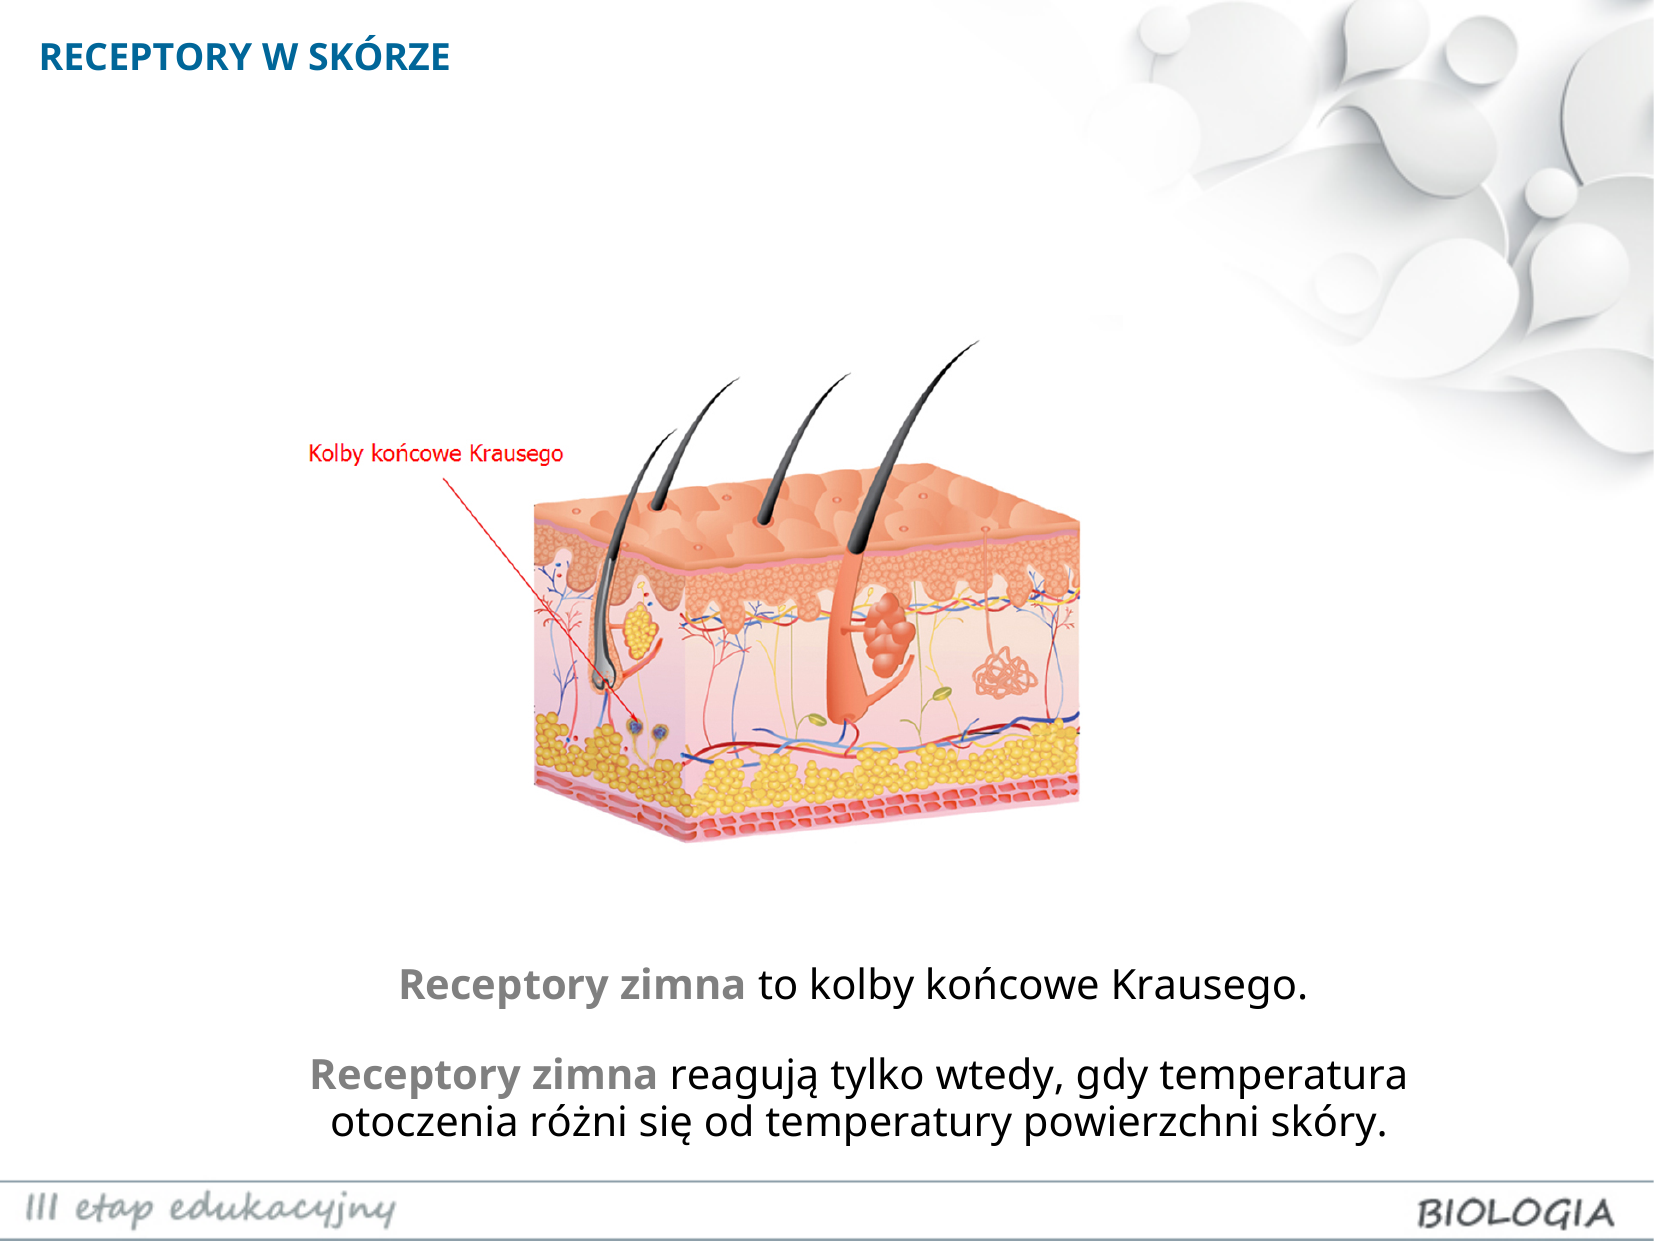

RECEPTORY W SKÓRZE
Receptory zimna to kolby końcowe Krausego.
Receptory zimna reagują tylko wtedy, gdy temperatura otoczenia różni się od temperatury powierzchni skóry.